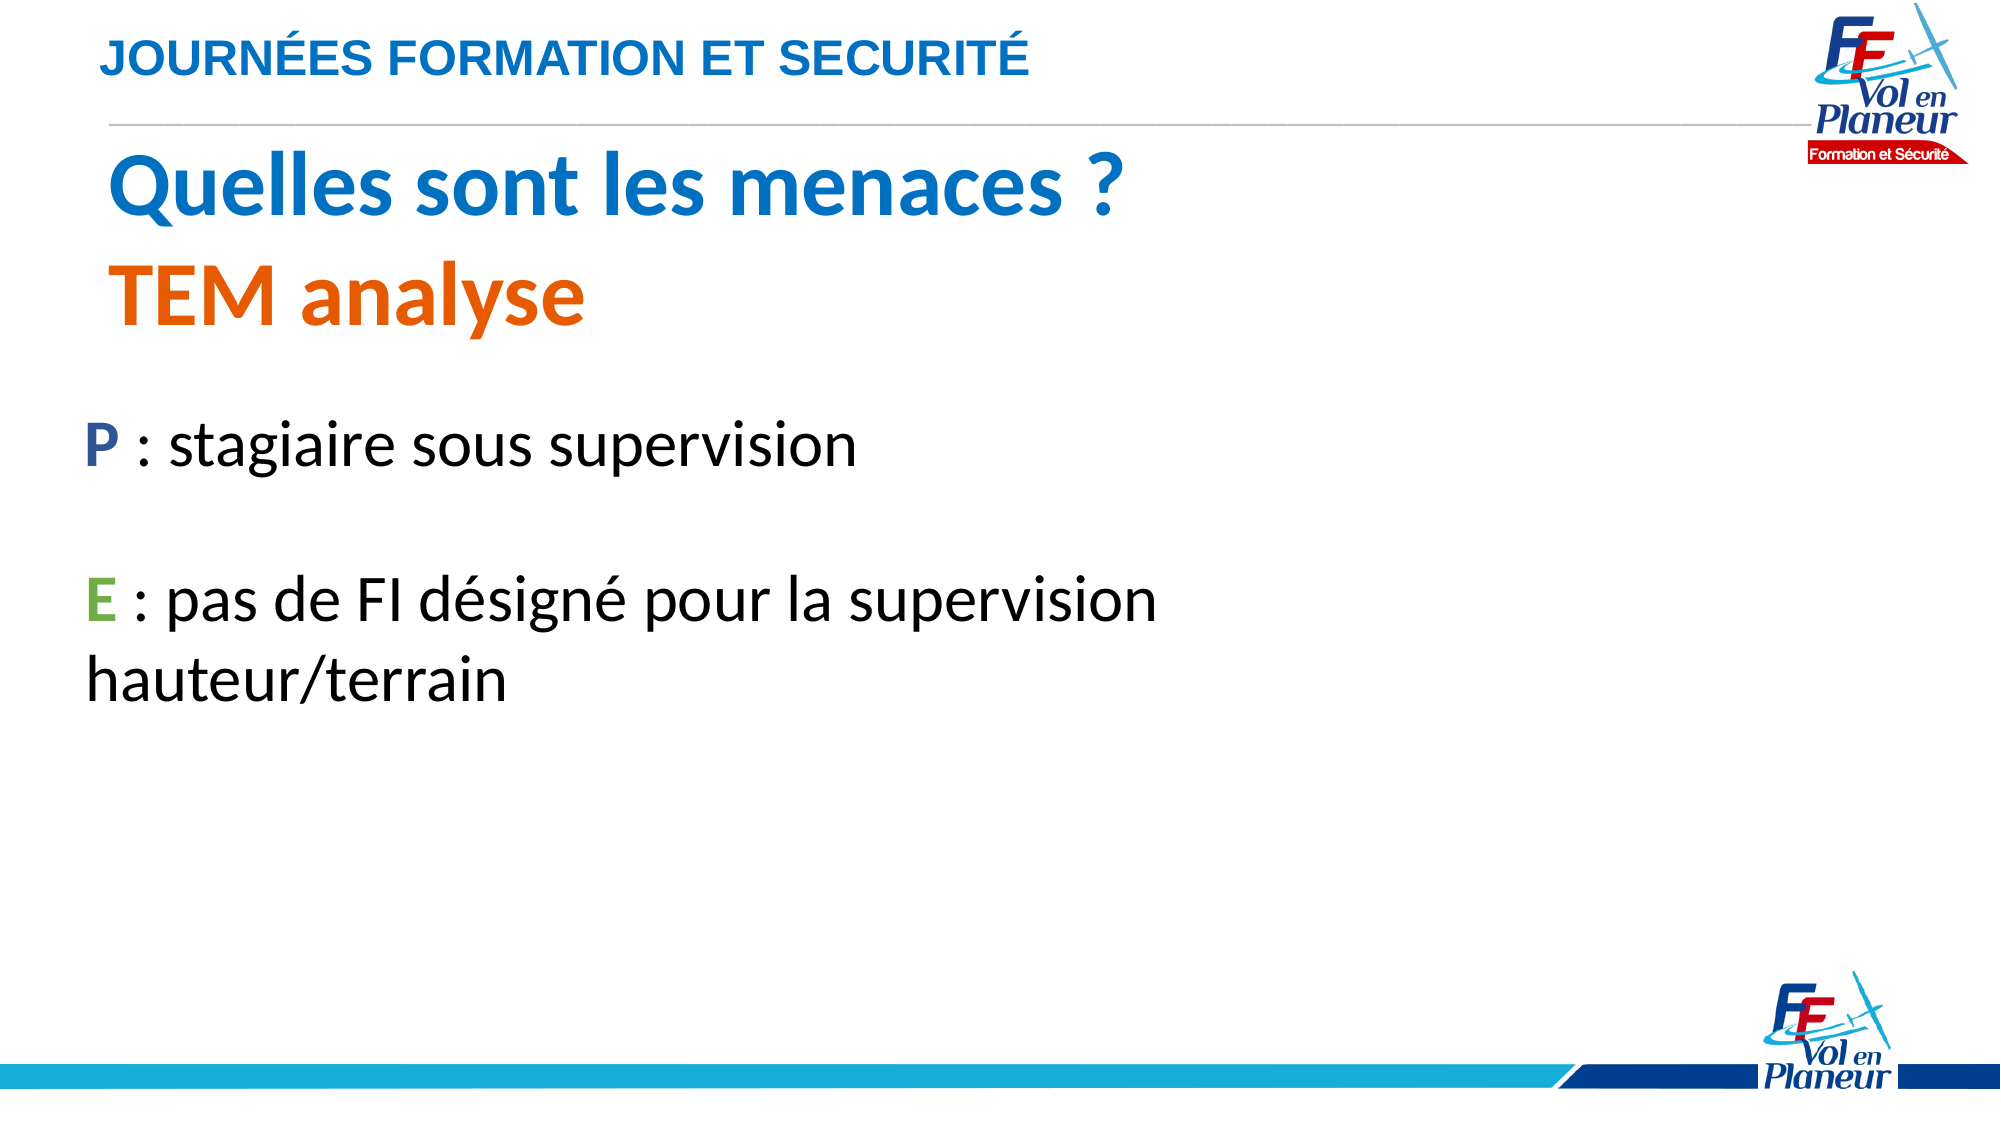

# JOURNÉES FORMATION ET SECURITÉ
Quelles sont les menaces ? TEM analyse
P : stagiaire sous supervision
E : pas de FI désigné pour la supervision
hauteur/terrain